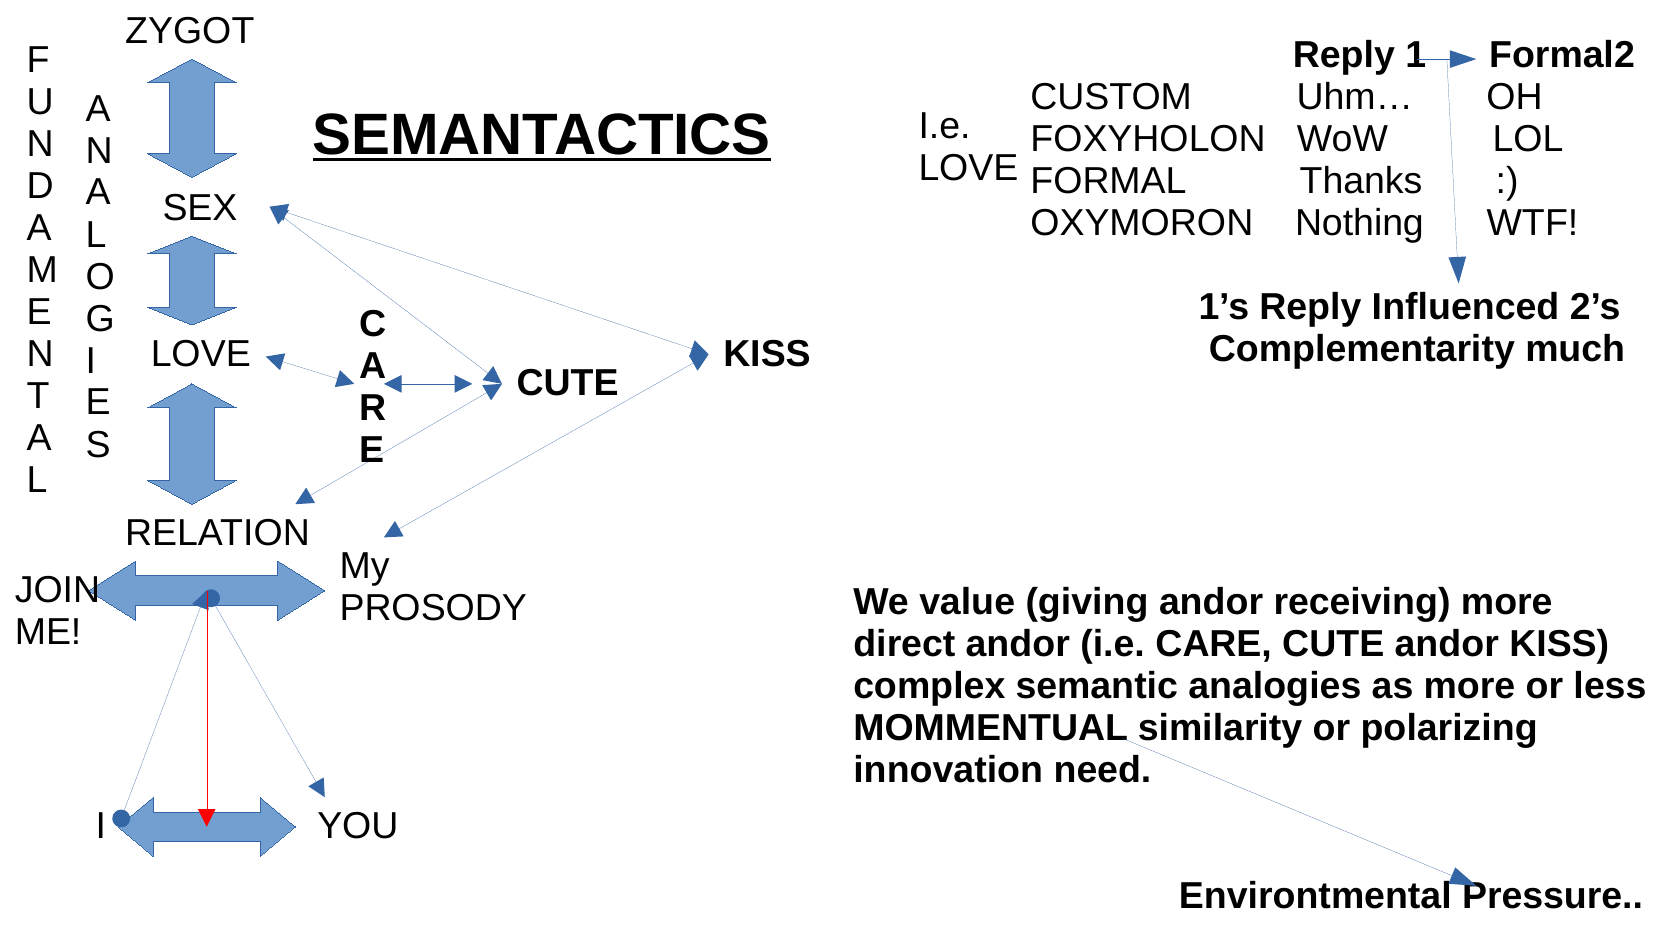

ZYGOT
 Reply 1 Formal2
CUSTOM Uhm… OH
FOXYHOLON WoW LOL
FORMAL Thanks :)
OXYMORON Nothing WTF!
 1’s Reply Influenced 2’s
 Complementarity much
FUNDAMENTAL
ANALOGIES
 SEMANTACTICS
I.e.
LOVE
SEX
CARE
LOVE
KISS
CUTE
RELATION
My PROSODY
JOIN ME!
We value (giving andor receiving) more direct andor (i.e. CARE, CUTE andor KISS) complex semantic analogies as more or less MOMMENTUAL similarity or polarizing innovation need.
 Environtmental Pressure..
I
YOU